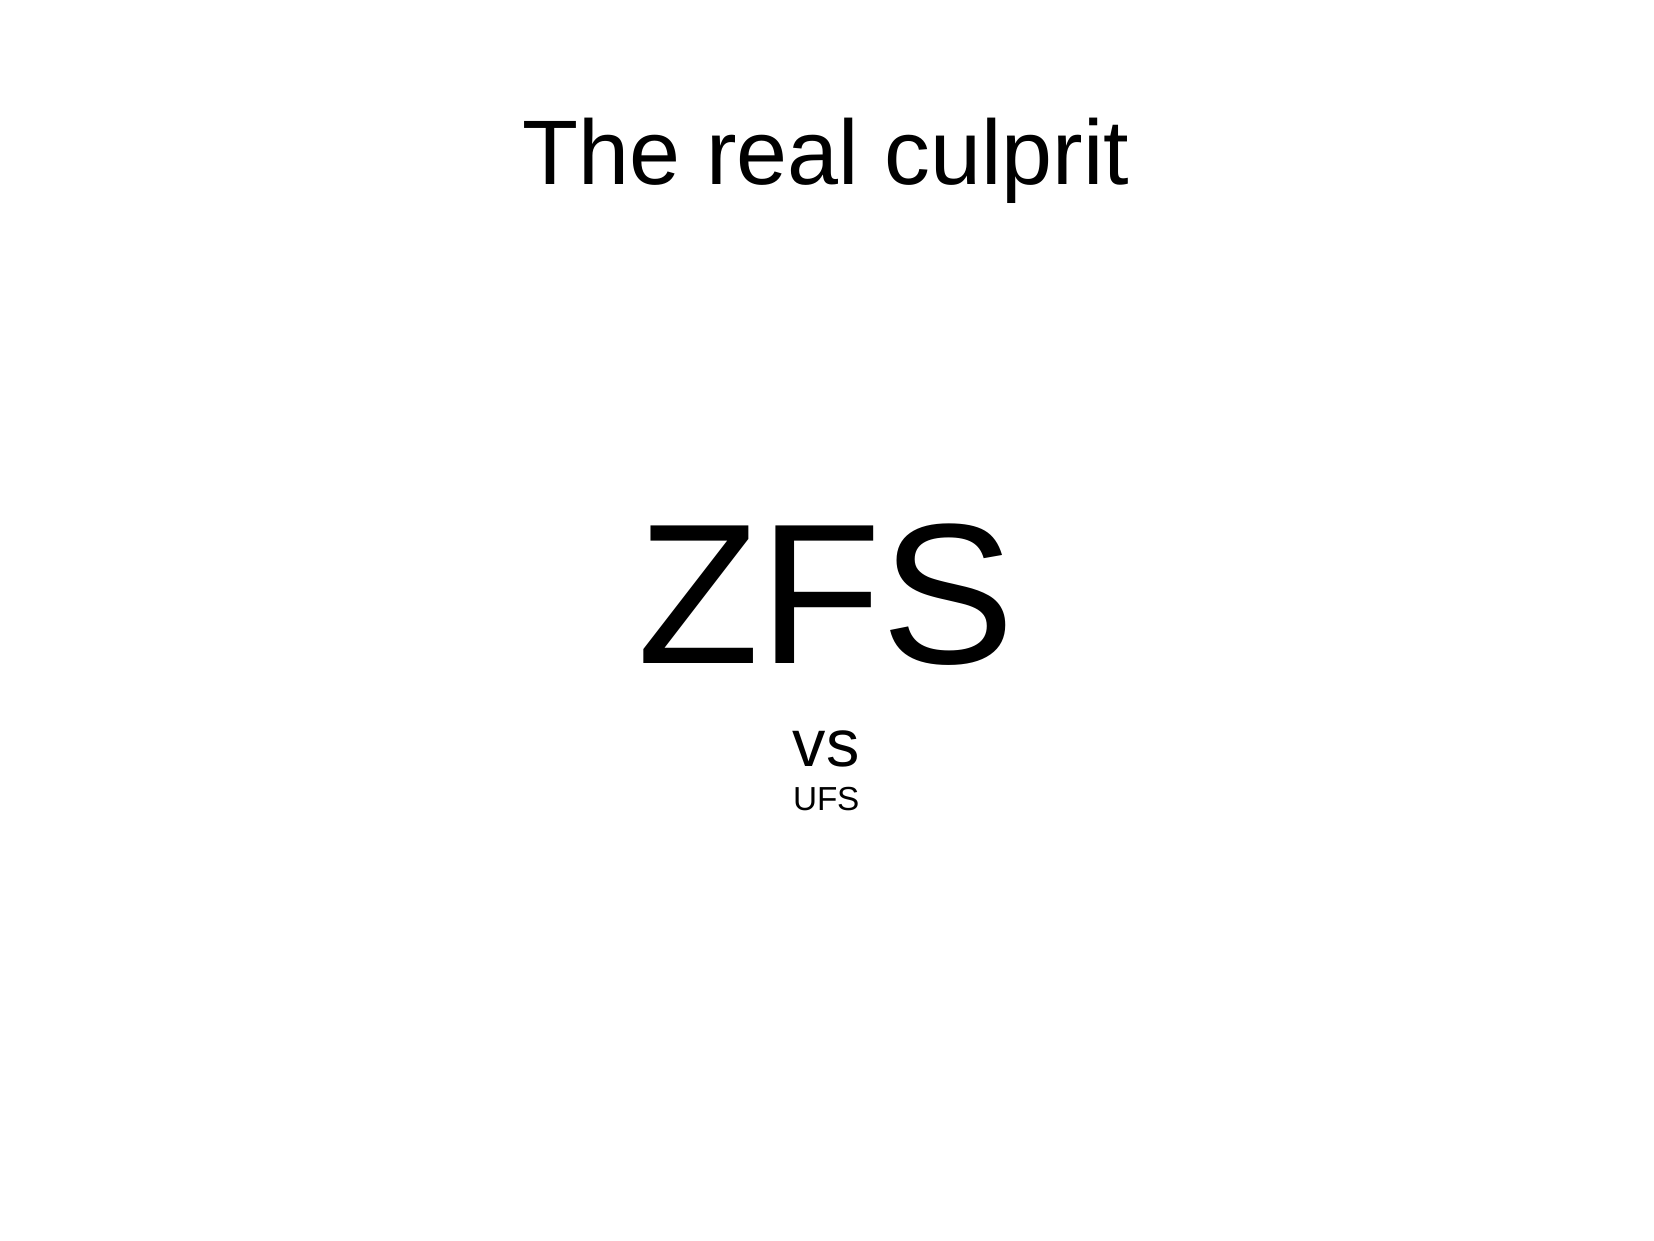

# The real culprit
ZFS
vs
UFS